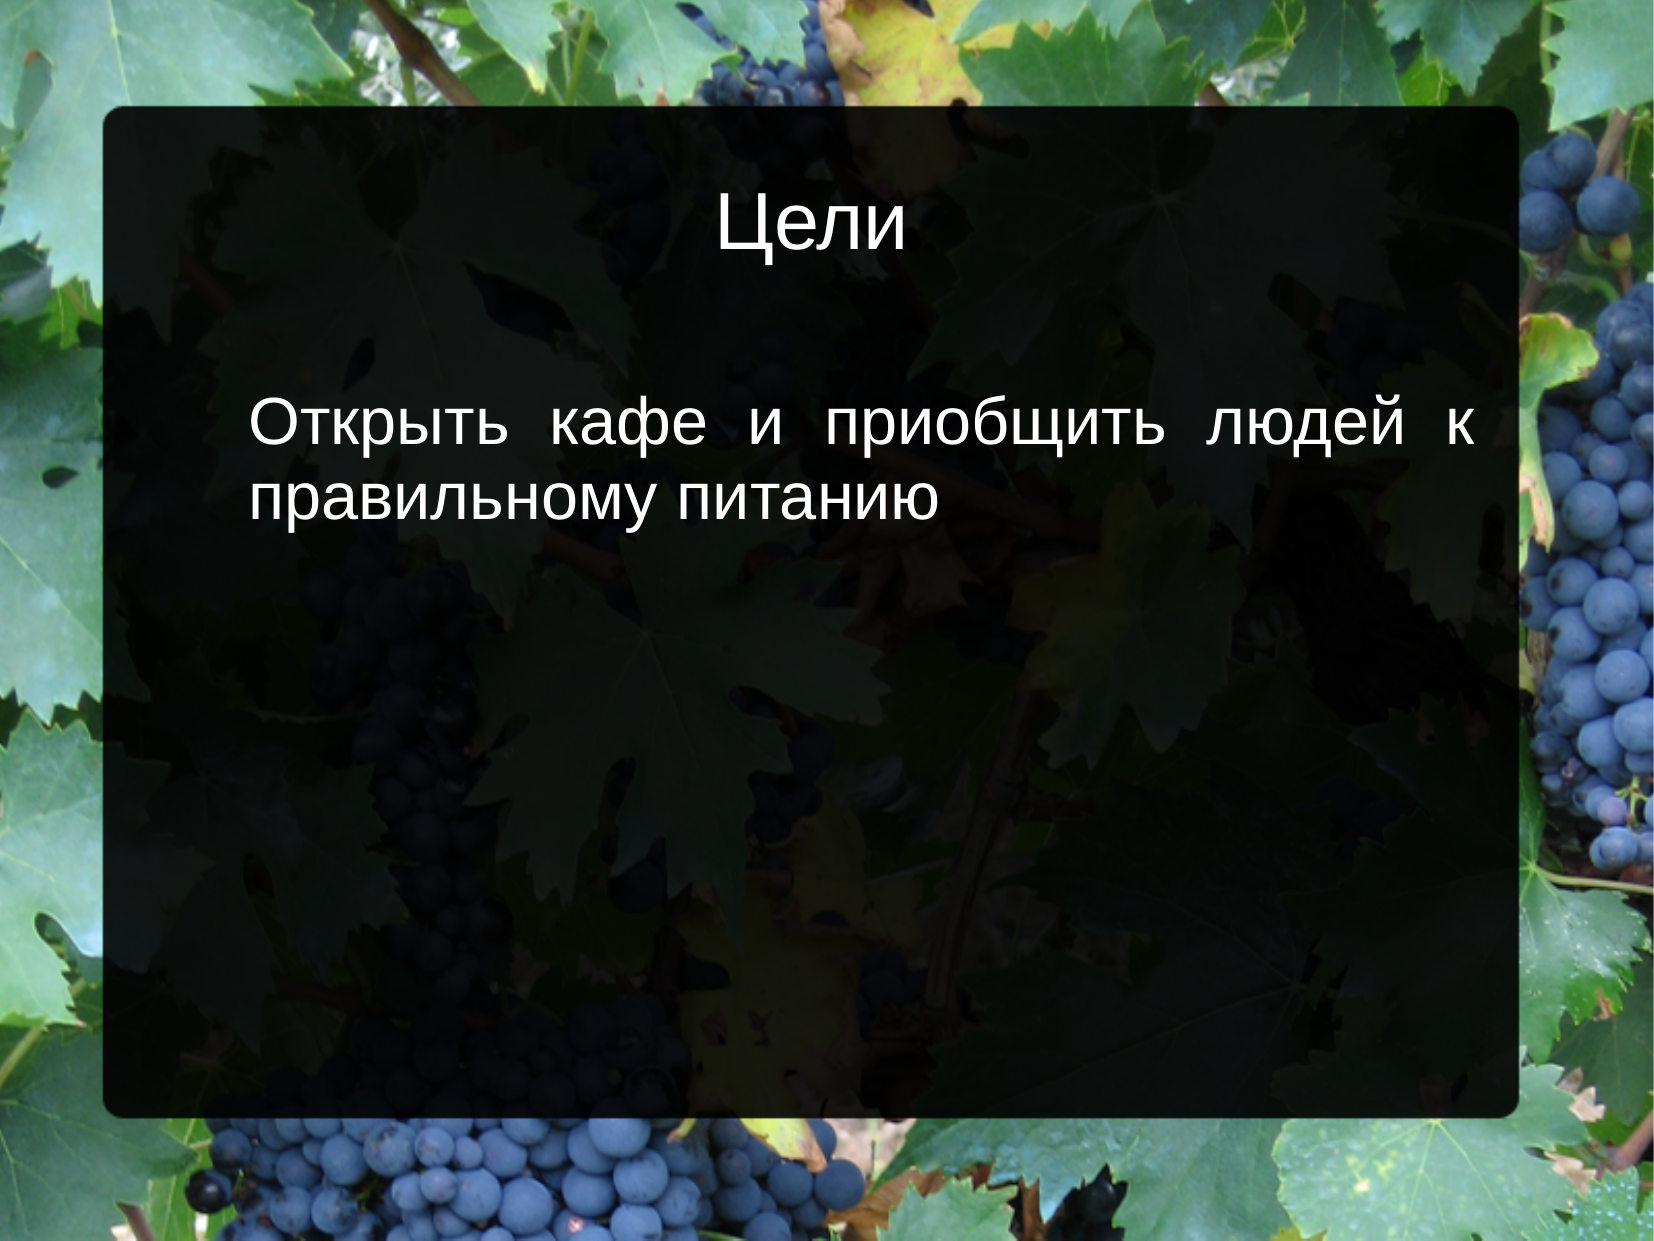

# Цели
Открыть кафе и приобщить людей к правильному питанию